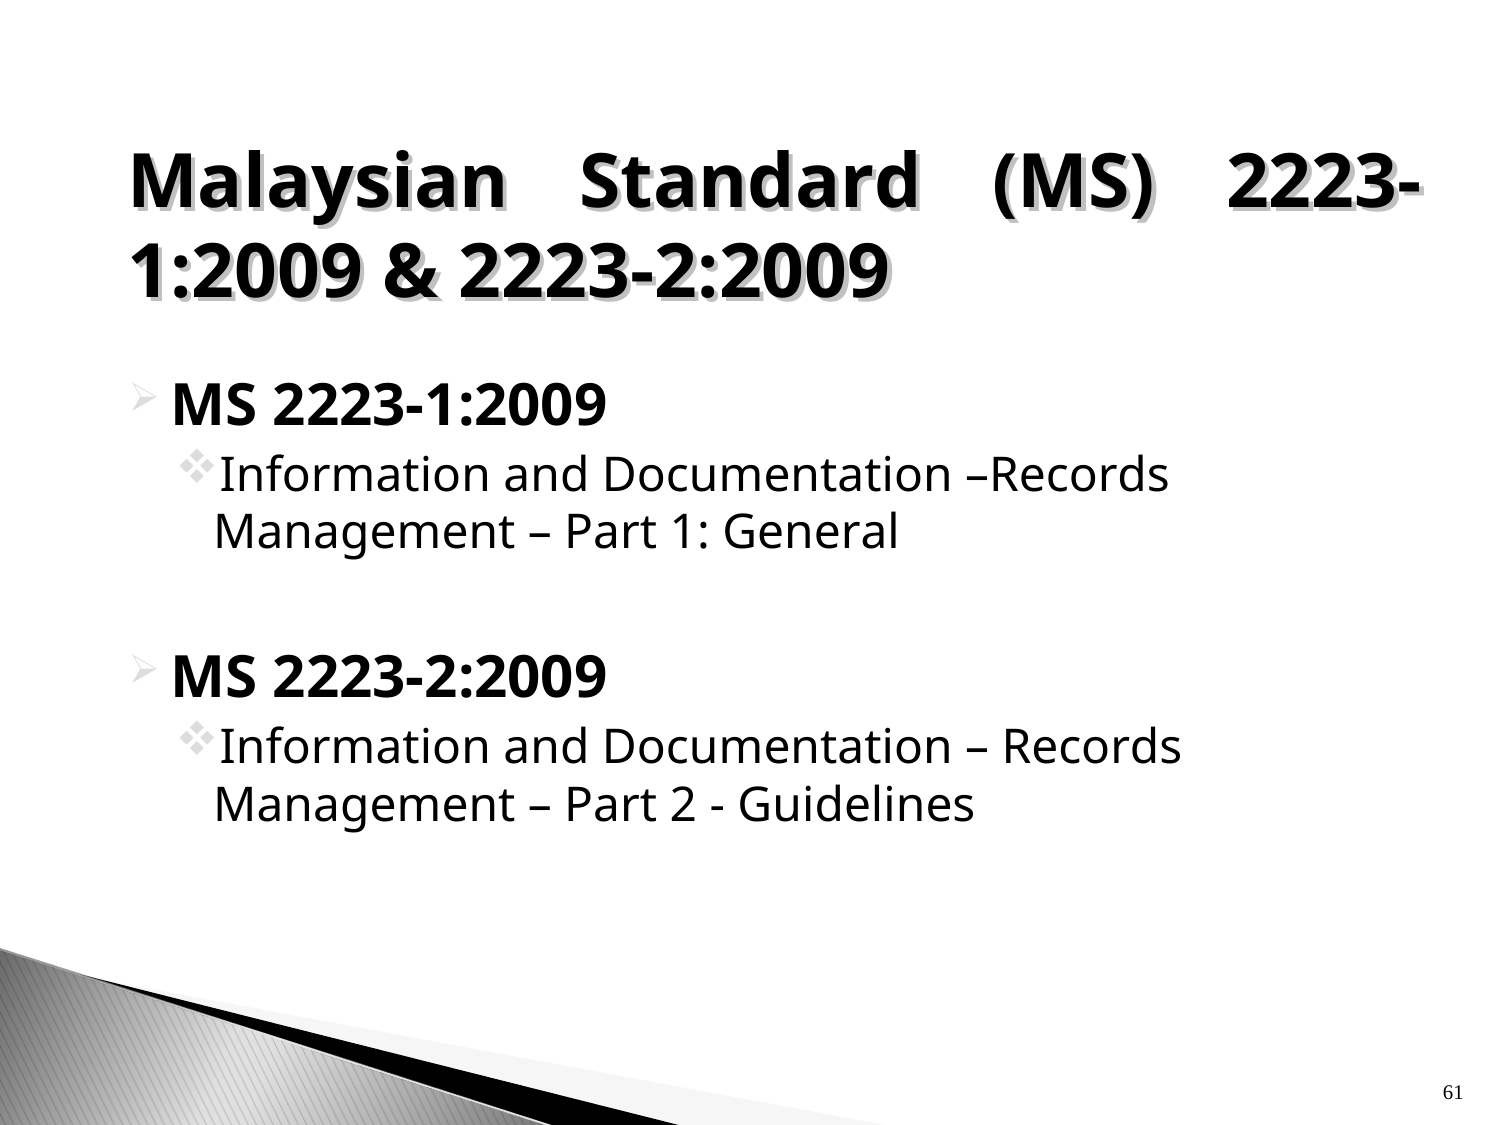

Malaysian Standard (MS) 2223-1:2009 & 2223-2:2009
# MS 2223-1:2009
Information and Documentation –Records Management – Part 1: General
MS 2223-2:2009
Information and Documentation – Records Management – Part 2 - Guidelines